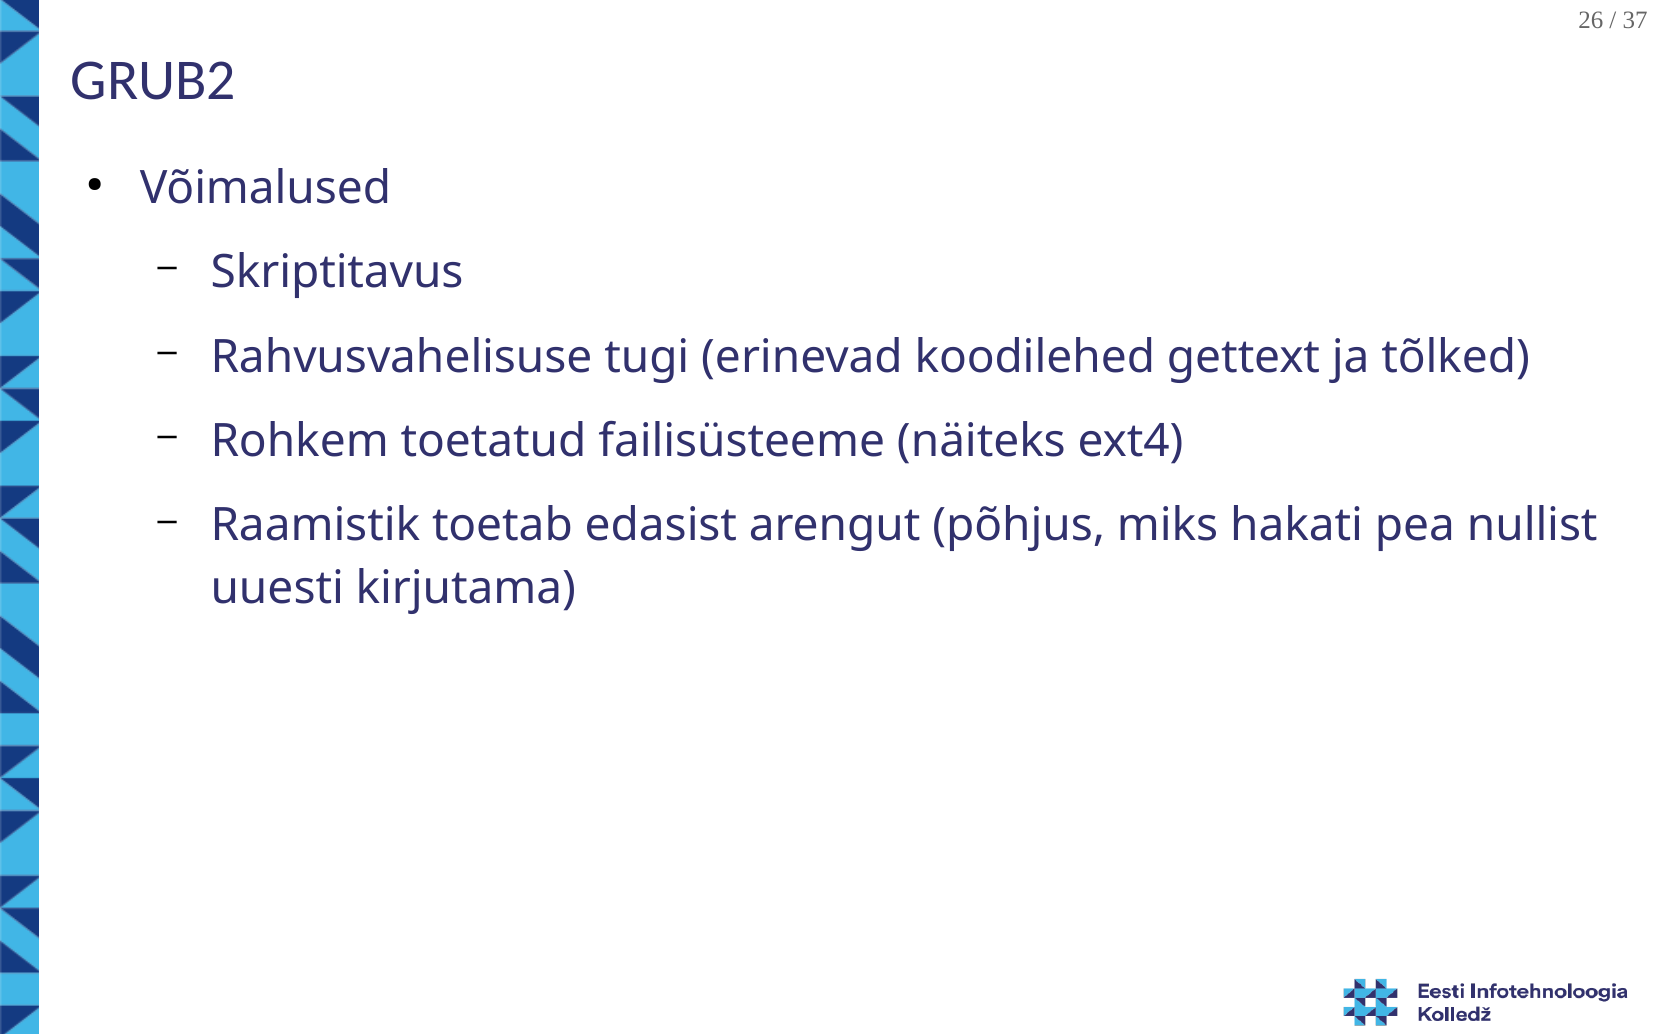

# GRUB2
Võimalused
Skriptitavus
Rahvusvahelisuse tugi (erinevad koodilehed gettext ja tõlked)
Rohkem toetatud failisüsteeme (näiteks ext4)
Raamistik toetab edasist arengut (põhjus, miks hakati pea nullist uuesti kirjutama)